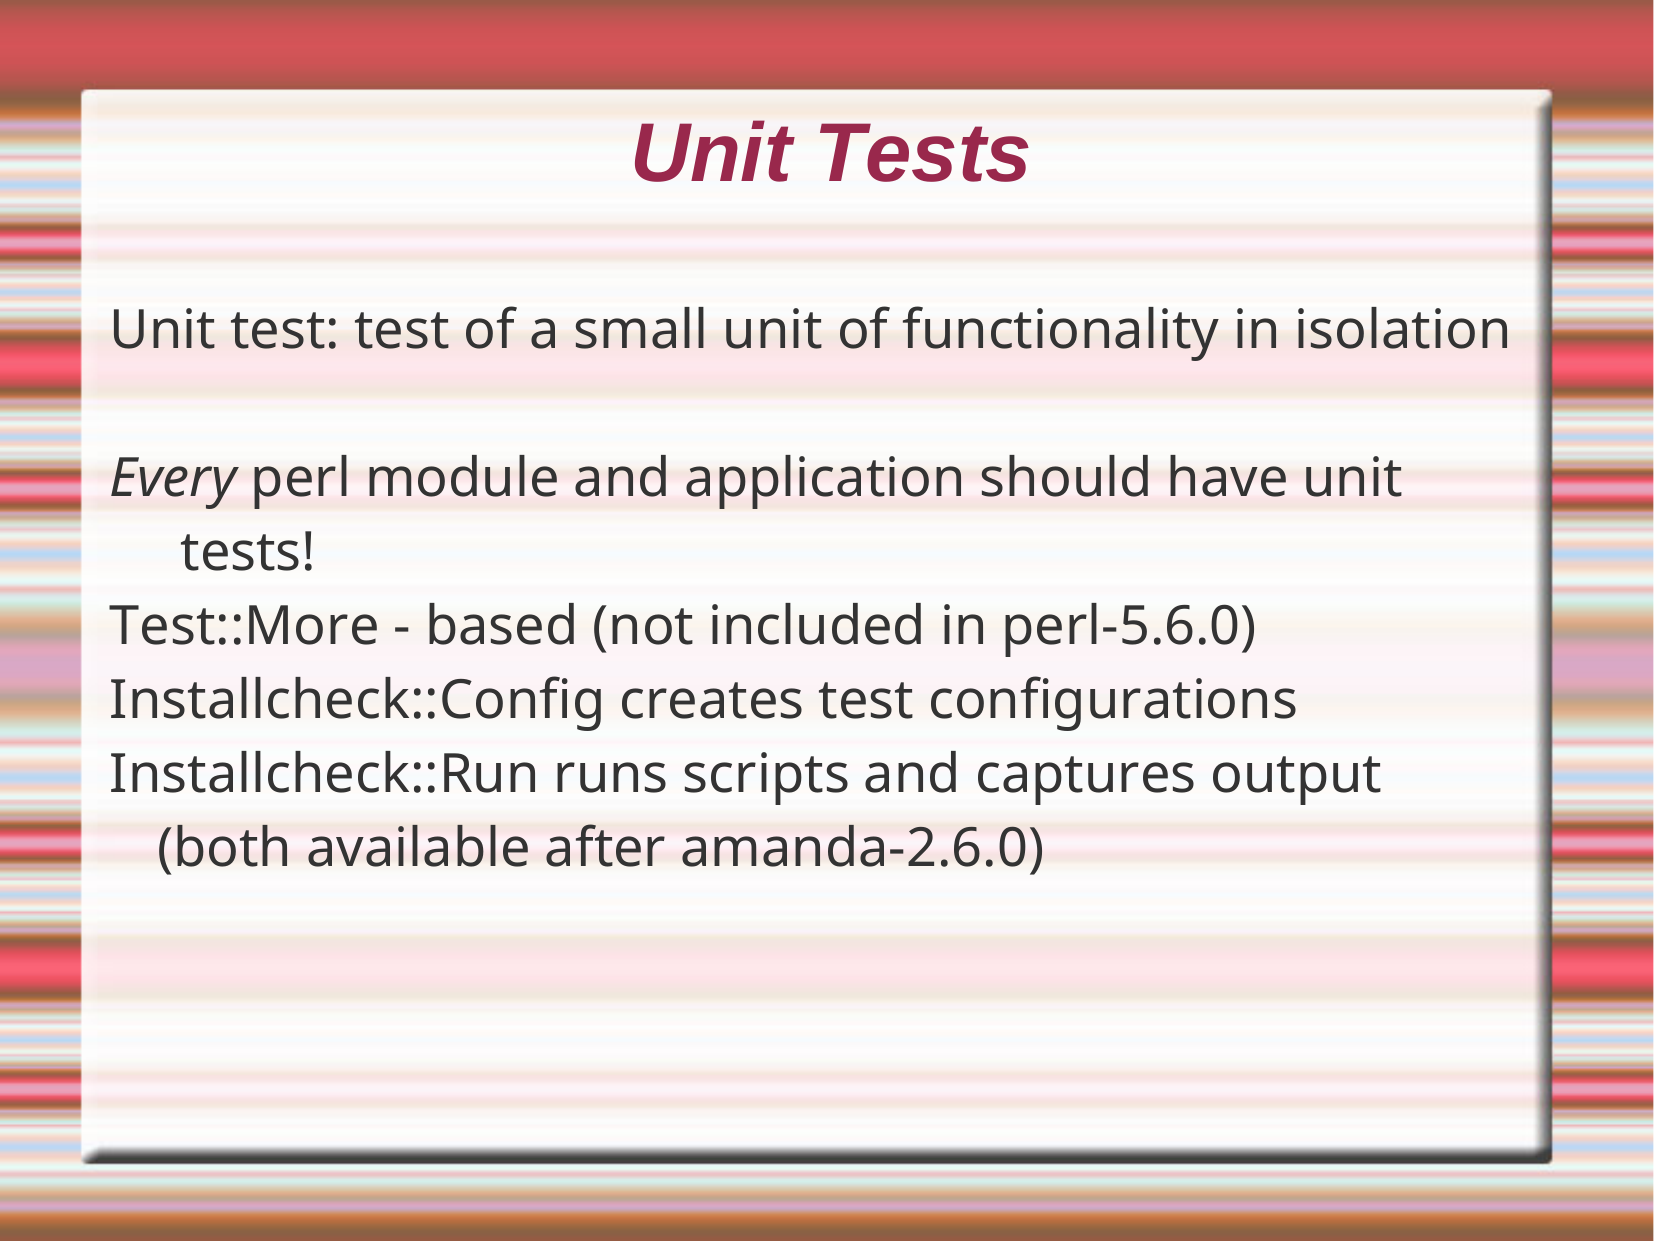

# Unit Tests
Unit test: test of a small unit of functionality in isolation
Every perl module and application should have unit tests!
Test::More - based (not included in perl-5.6.0)
Installcheck::Config creates test configurations
Installcheck::Run runs scripts and captures output
(both available after amanda-2.6.0)